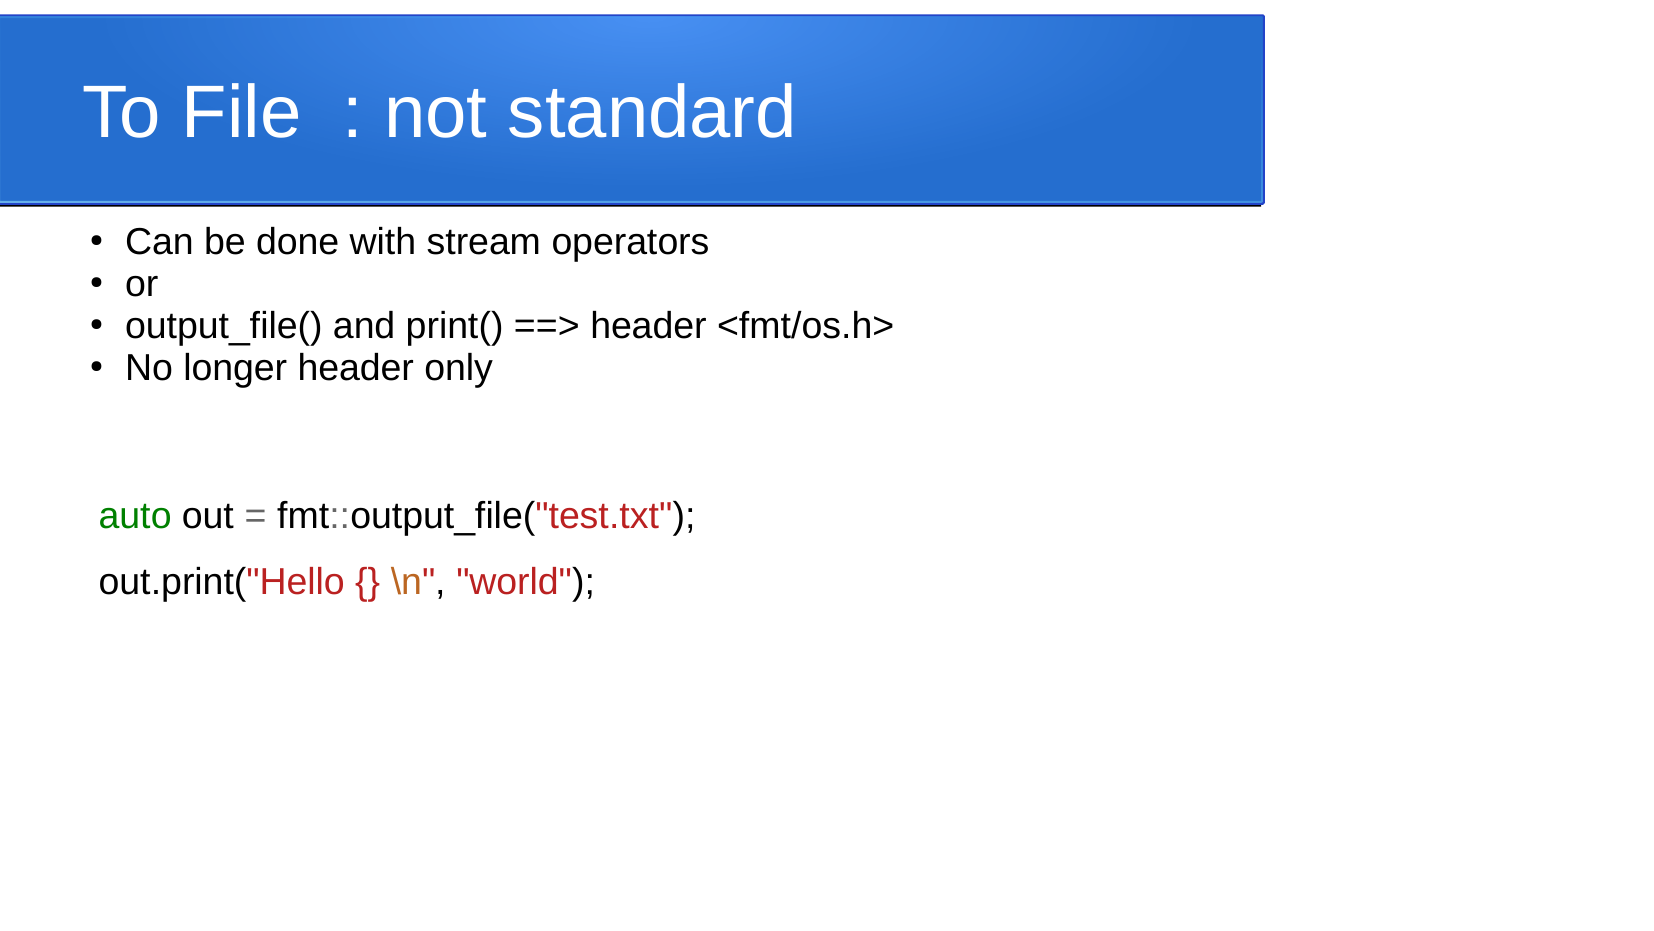

# To File : not standard
Can be done with stream operators
or
output_file() and print() ==> header <fmt/os.h>
No longer header only
 auto out = fmt::output_file("test.txt");
 out.print("Hello {} \n", "world");